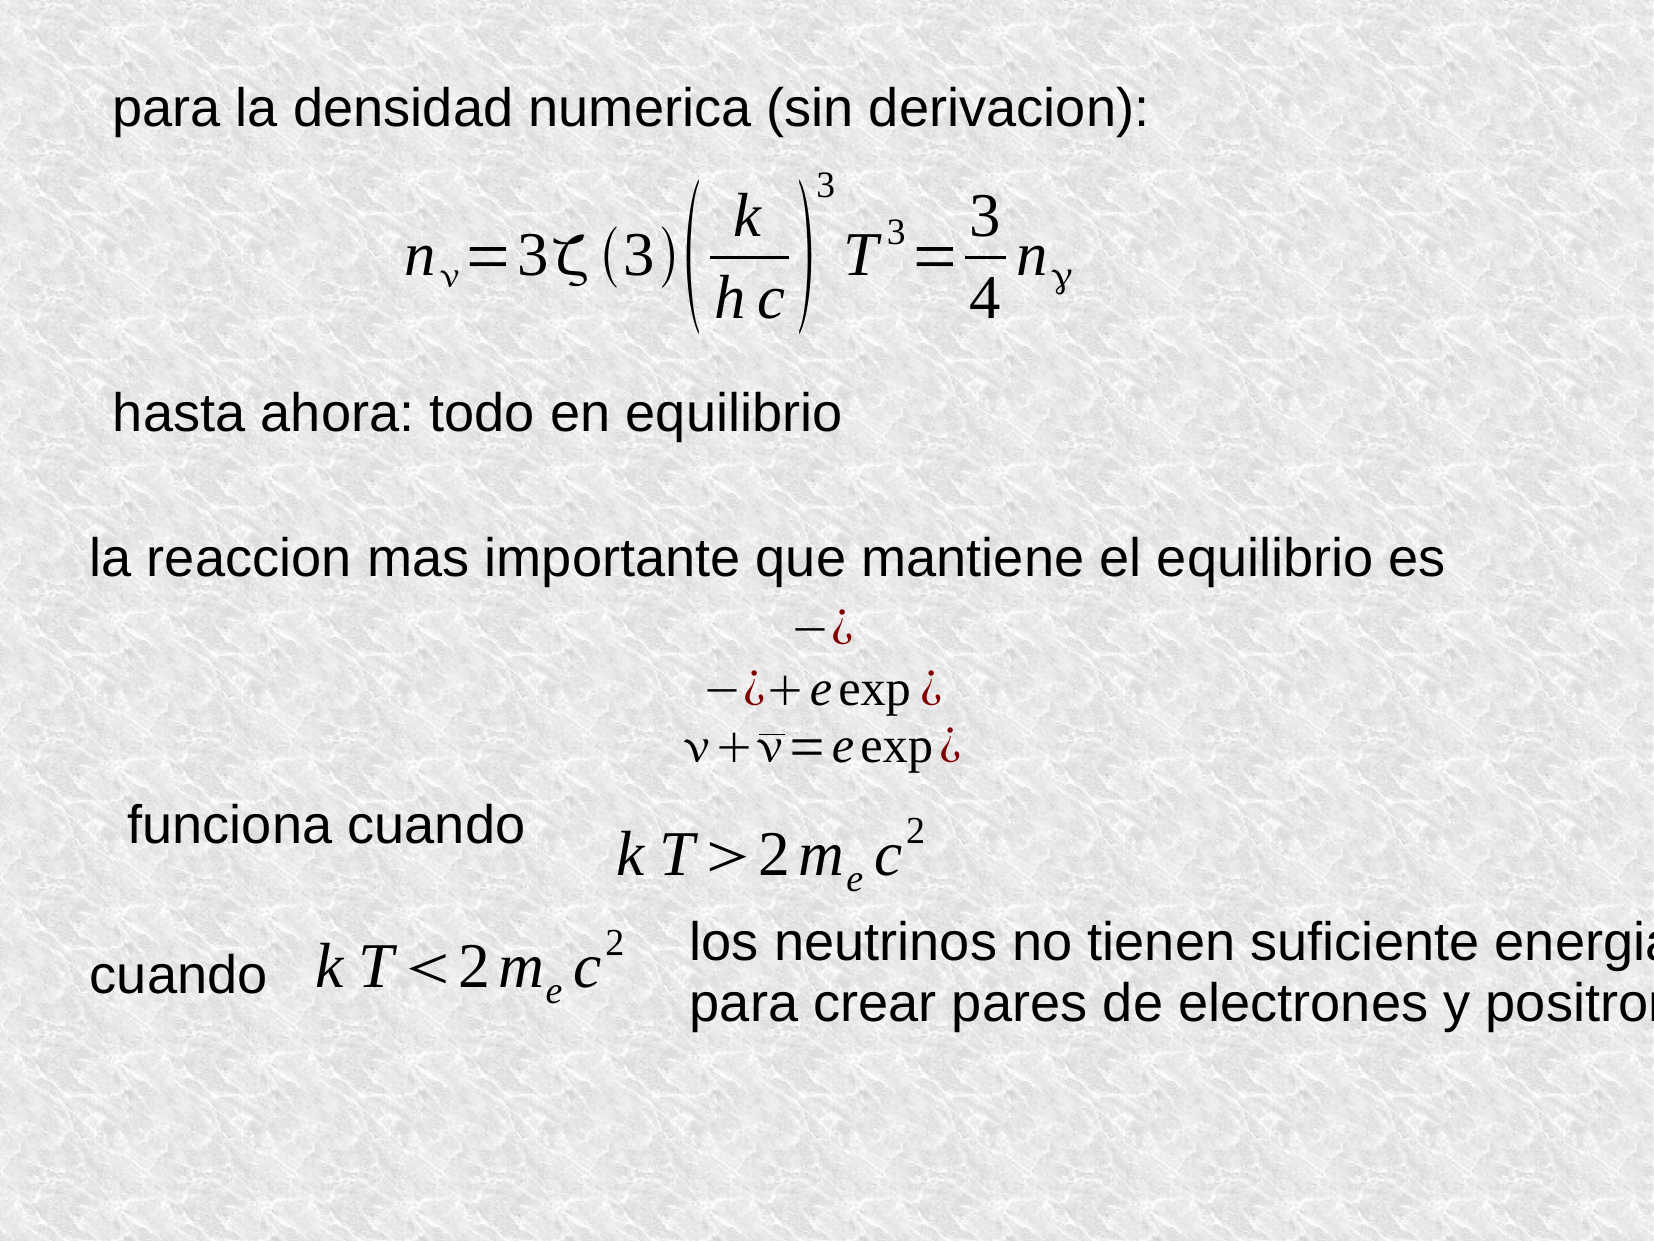

para la densidad numerica (sin derivacion):
hasta ahora: todo en equilibrio
la reaccion mas importante que mantiene el equilibrio es
funciona cuando
los neutrinos no tienen suficiente energia
para crear pares de electrones y positrones
cuando